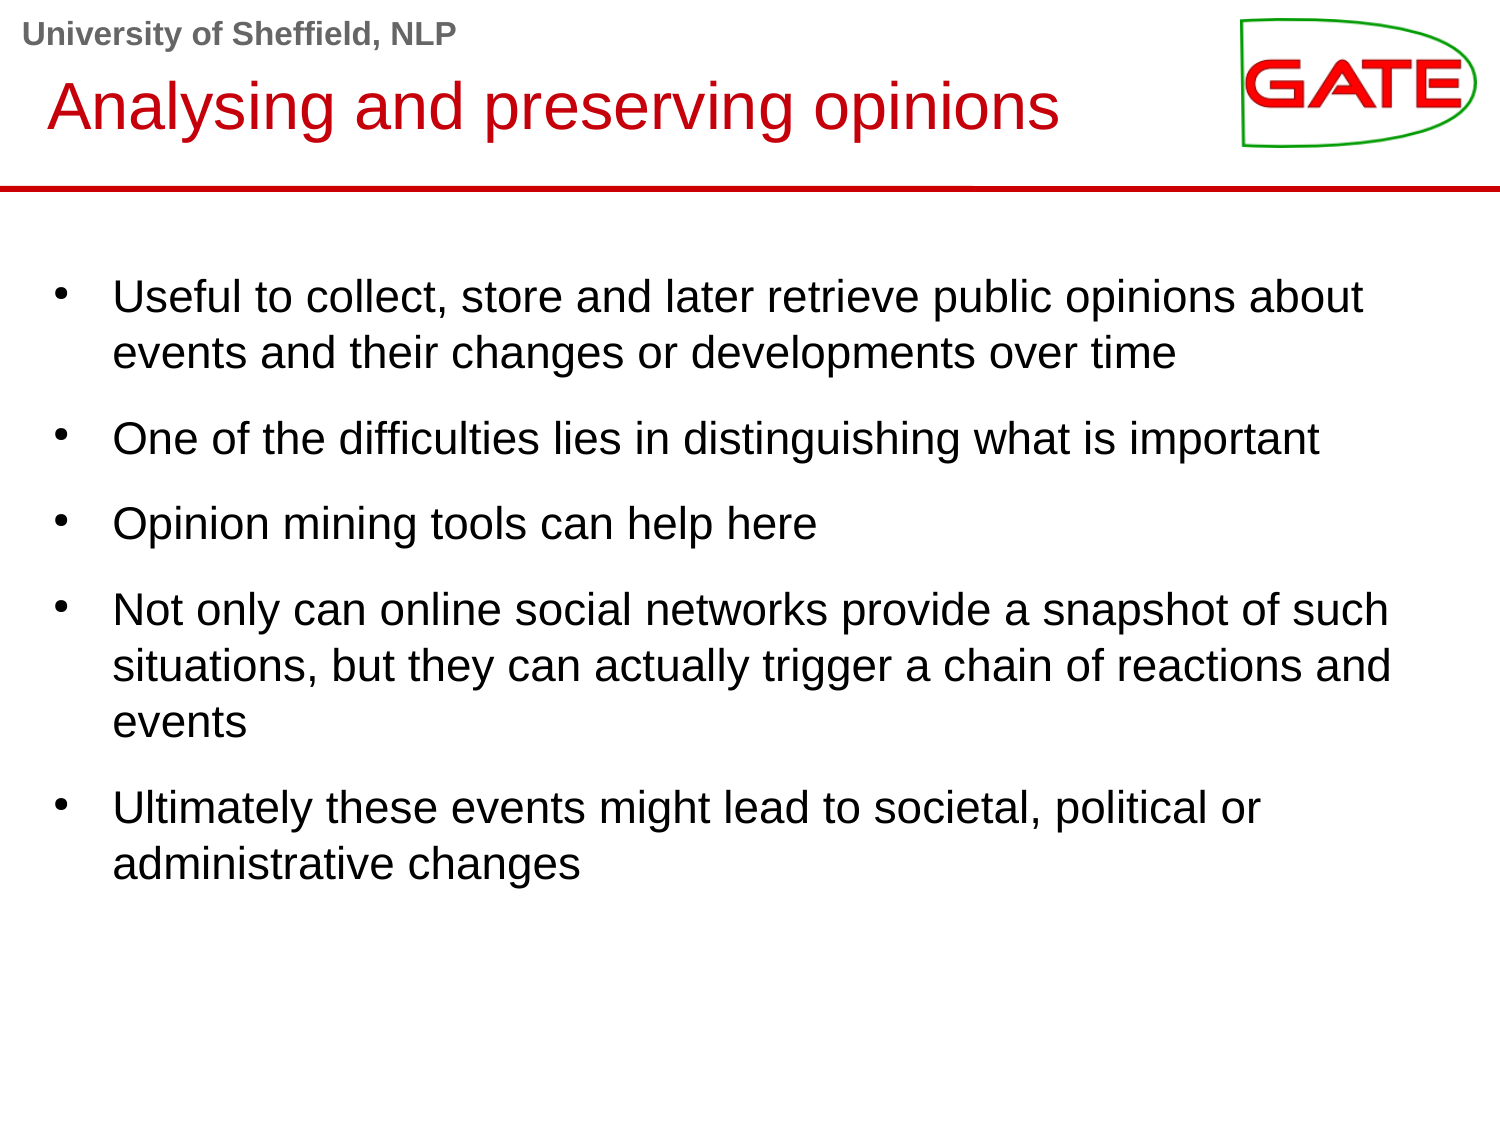

# Analysing and preserving opinions
Useful to collect, store and later retrieve public opinions about events and their changes or developments over time
One of the difficulties lies in distinguishing what is important
Opinion mining tools can help here
Not only can online social networks provide a snapshot of such situations, but they can actually trigger a chain of reactions and events
Ultimately these events might lead to societal, political or administrative changes